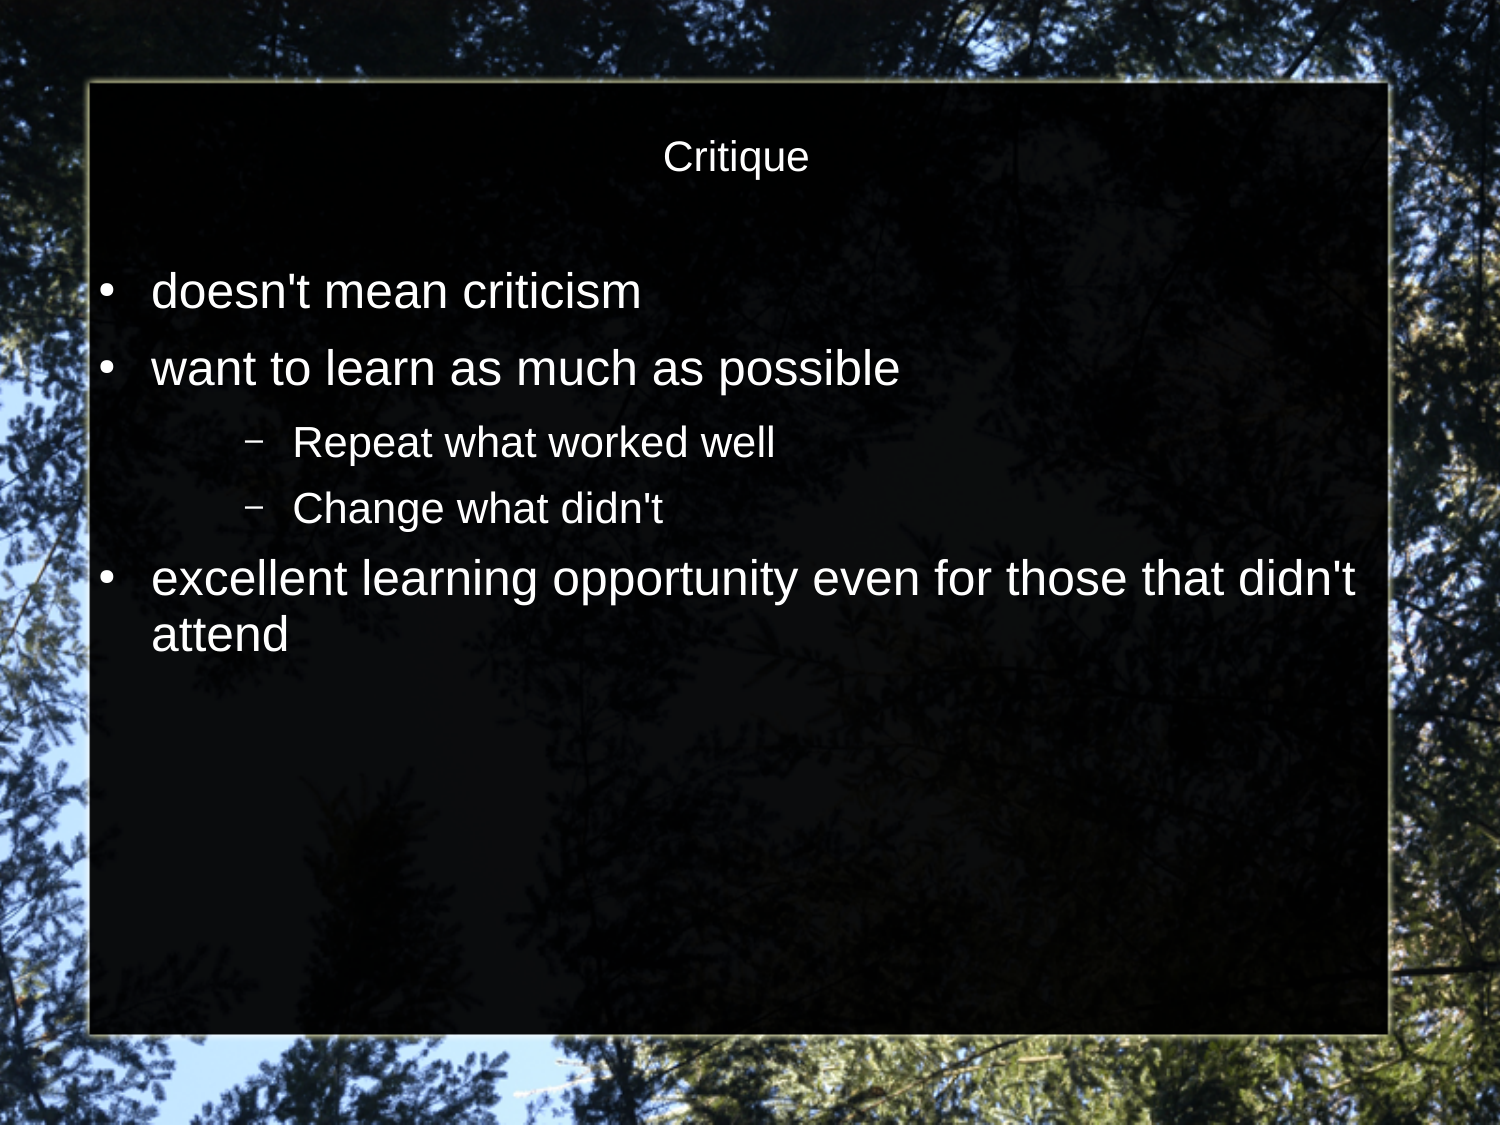

# Critique
doesn't mean criticism
want to learn as much as possible
Repeat what worked well
Change what didn't
excellent learning opportunity even for those that didn't attend